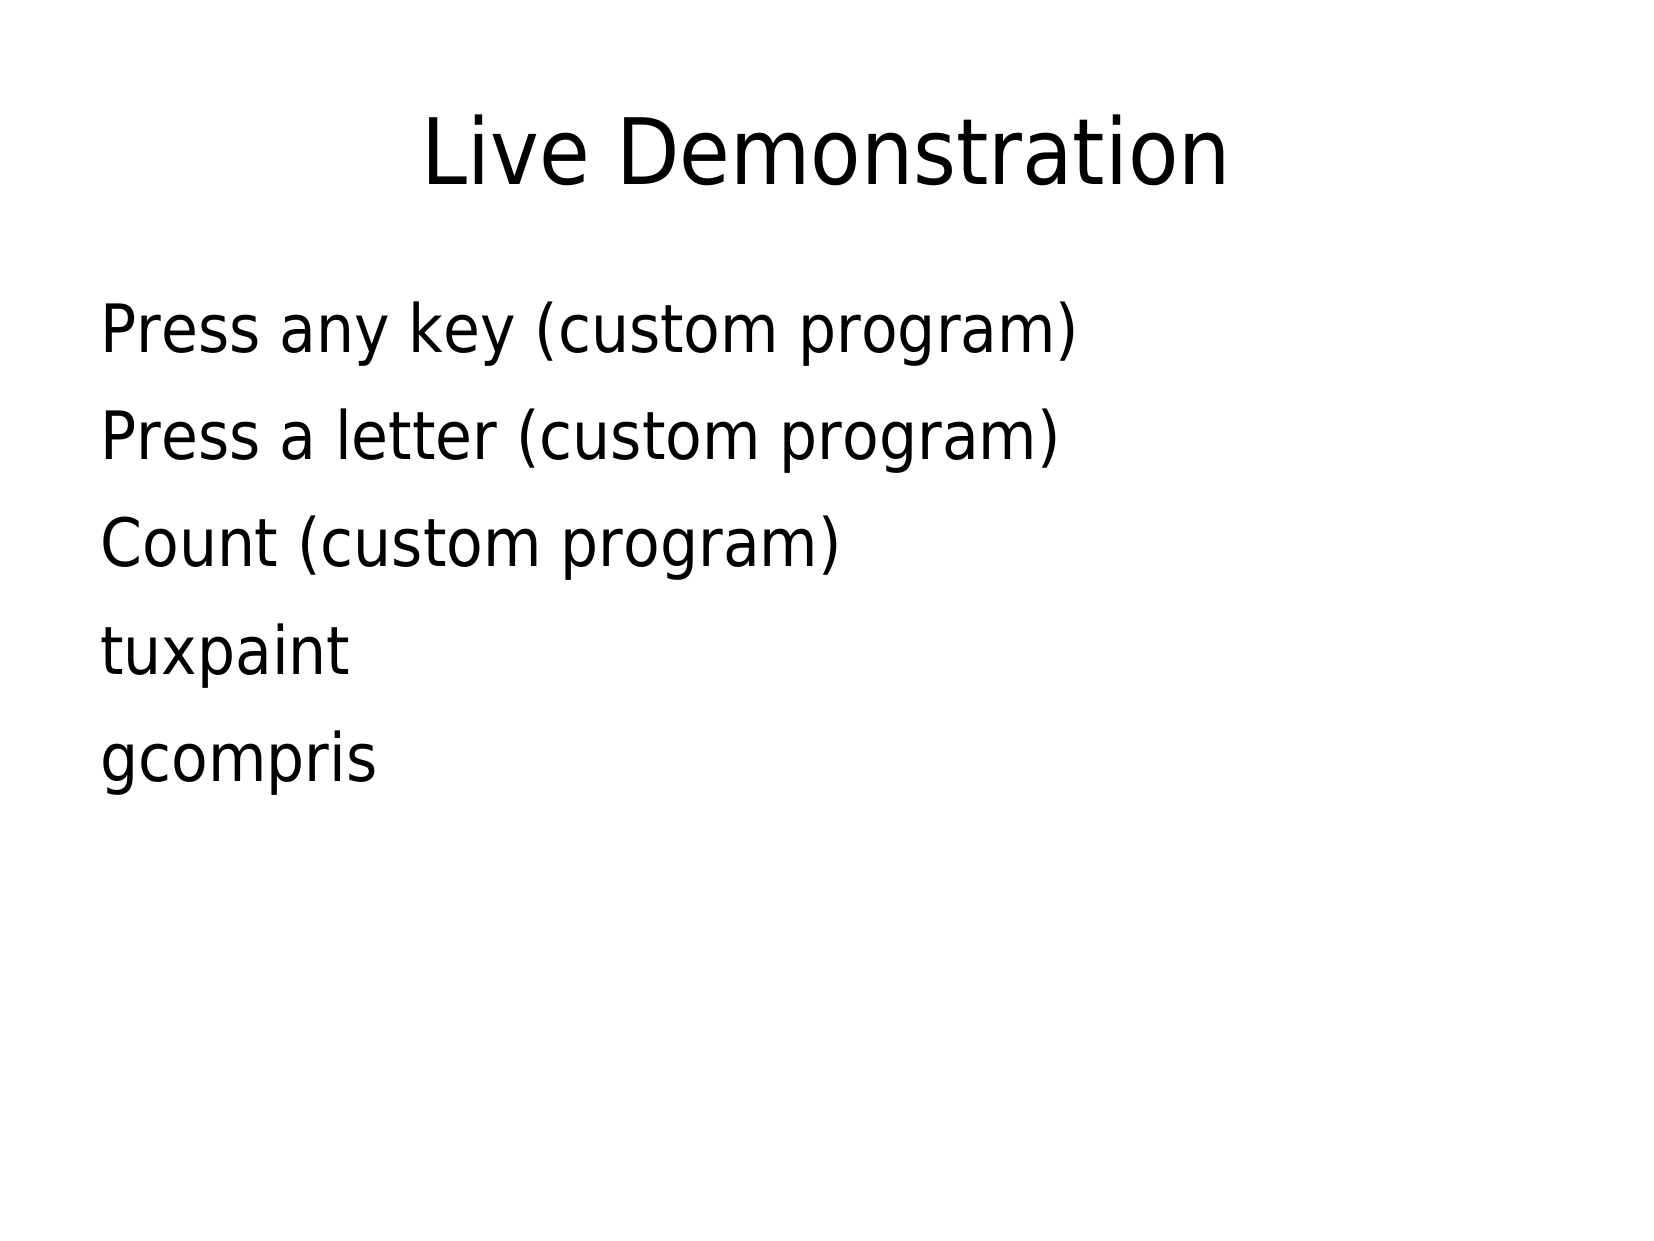

# Live Demonstration
Press any key (custom program)
Press a letter (custom program)
Count (custom program)
tuxpaint
gcompris